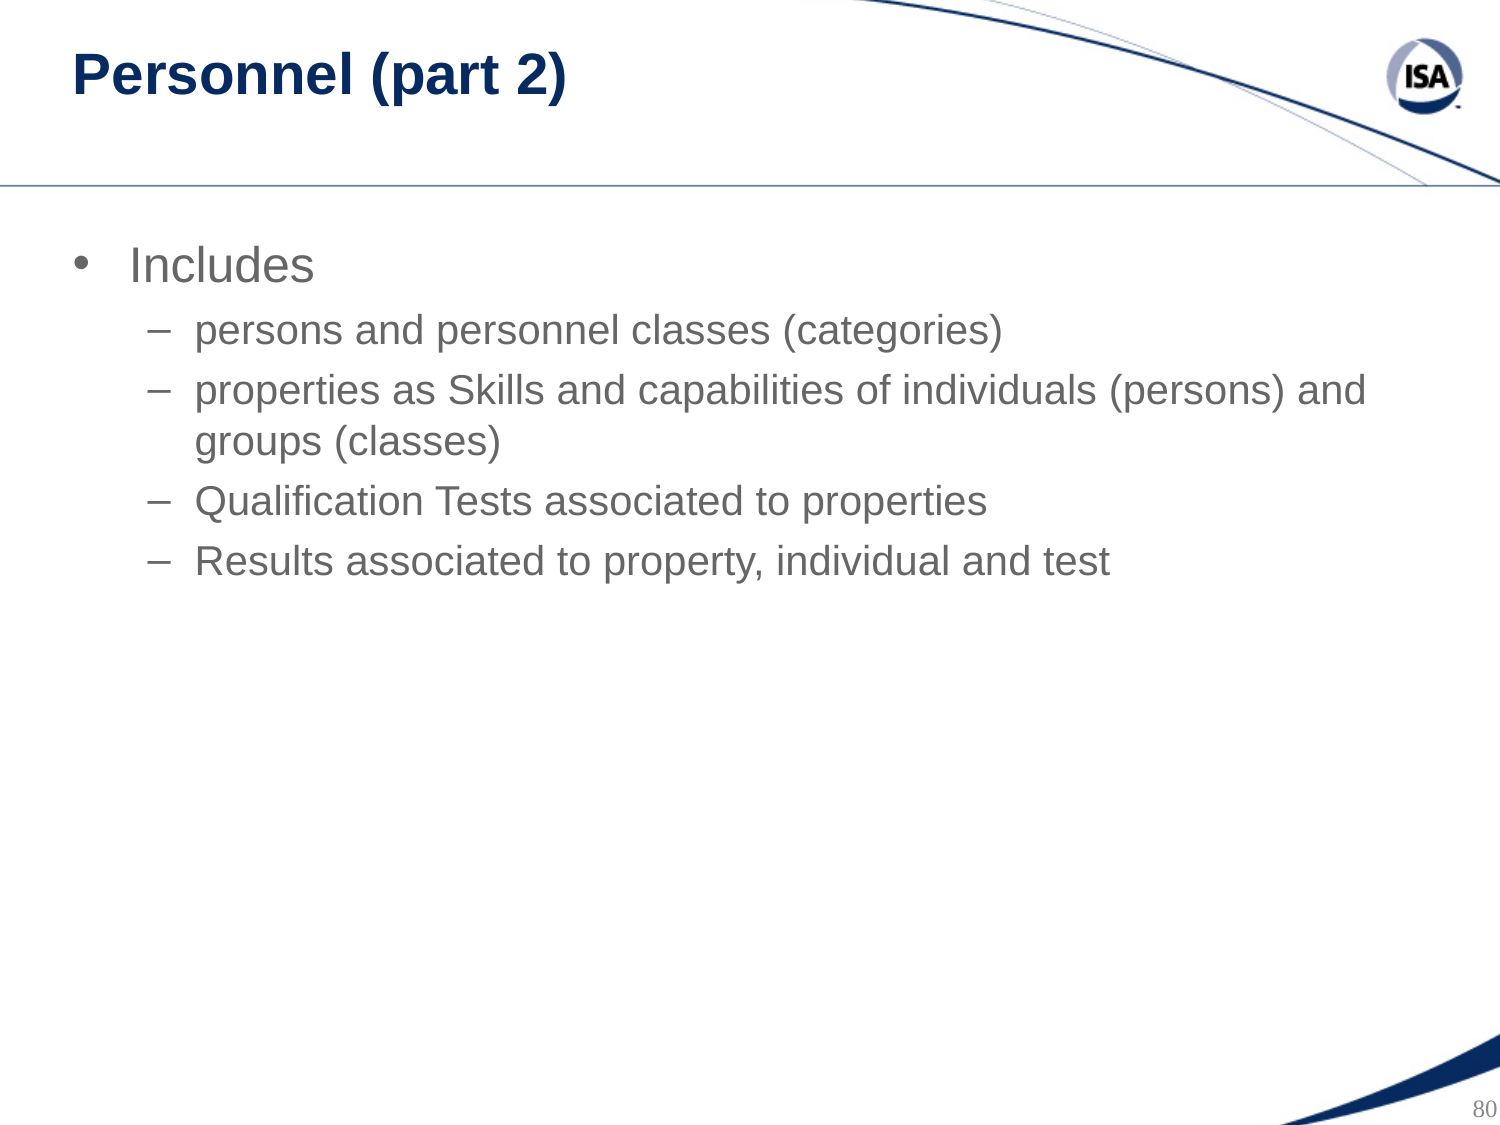

# Personnel (part 2)
Includes
persons and personnel classes (categories)
properties as Skills and capabilities of individuals (persons) and groups (classes)
Qualification Tests associated to properties
Results associated to property, individual and test